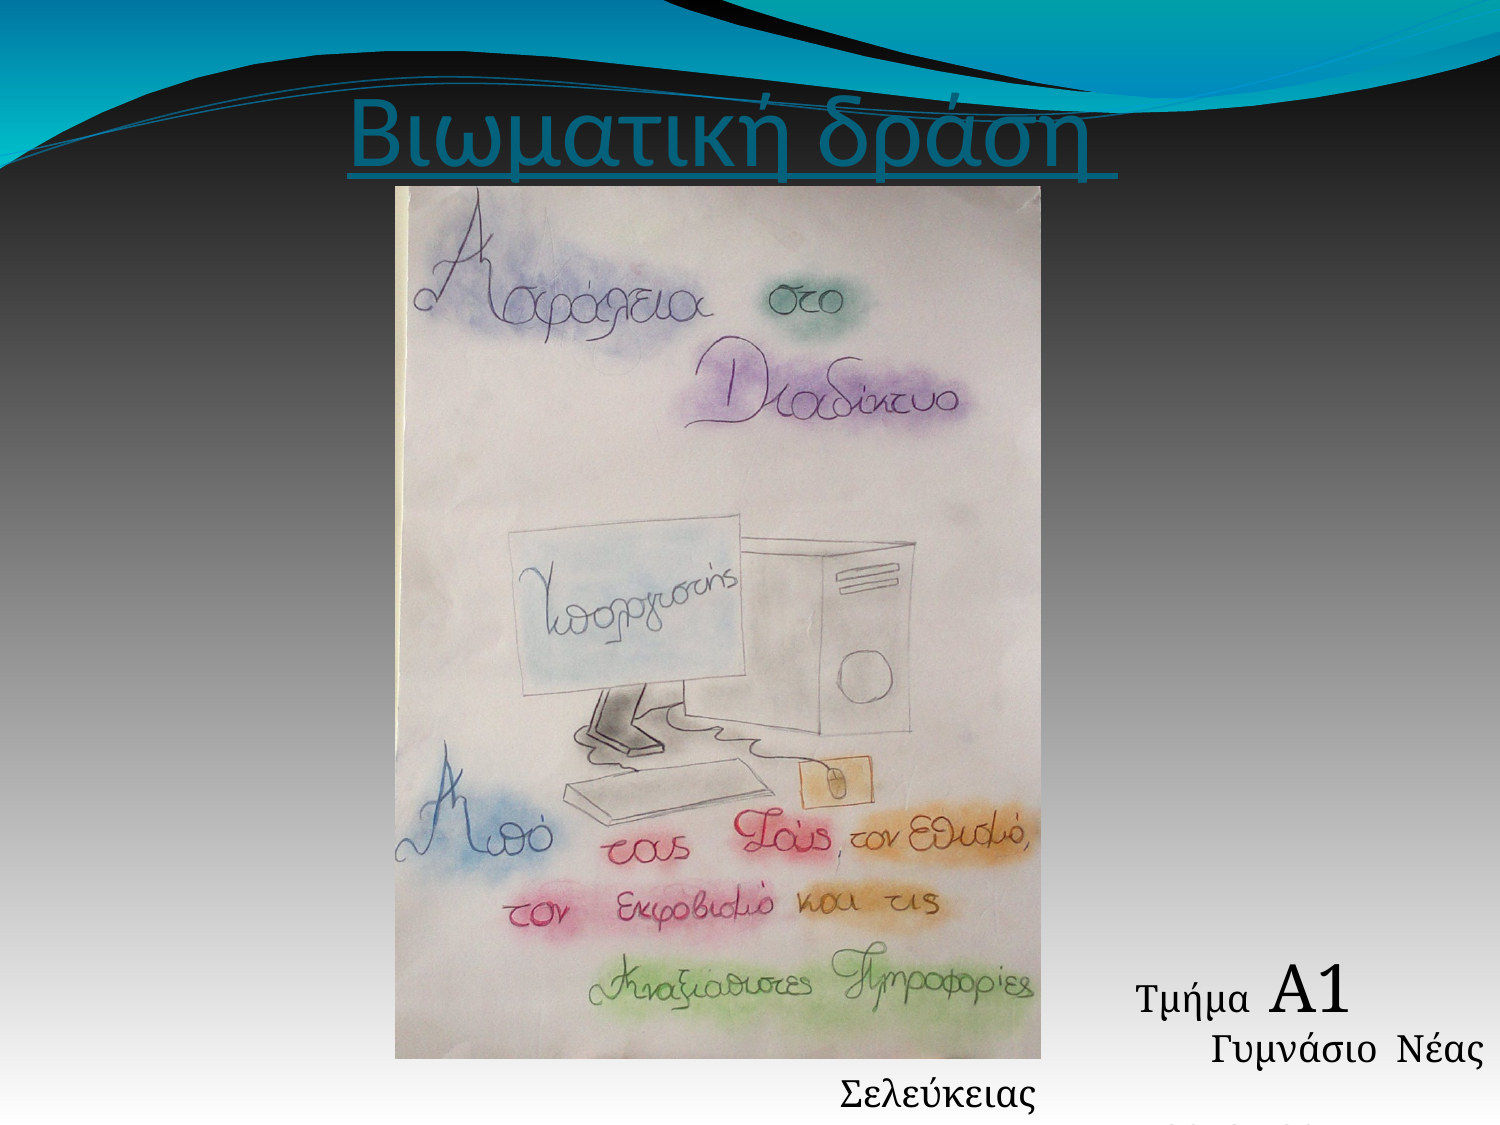

# Βιωματική δράση
 	Τμήμα Α1
 	 Γυμνάσιο Νέας Σελεύκειας
 2013 - 2014